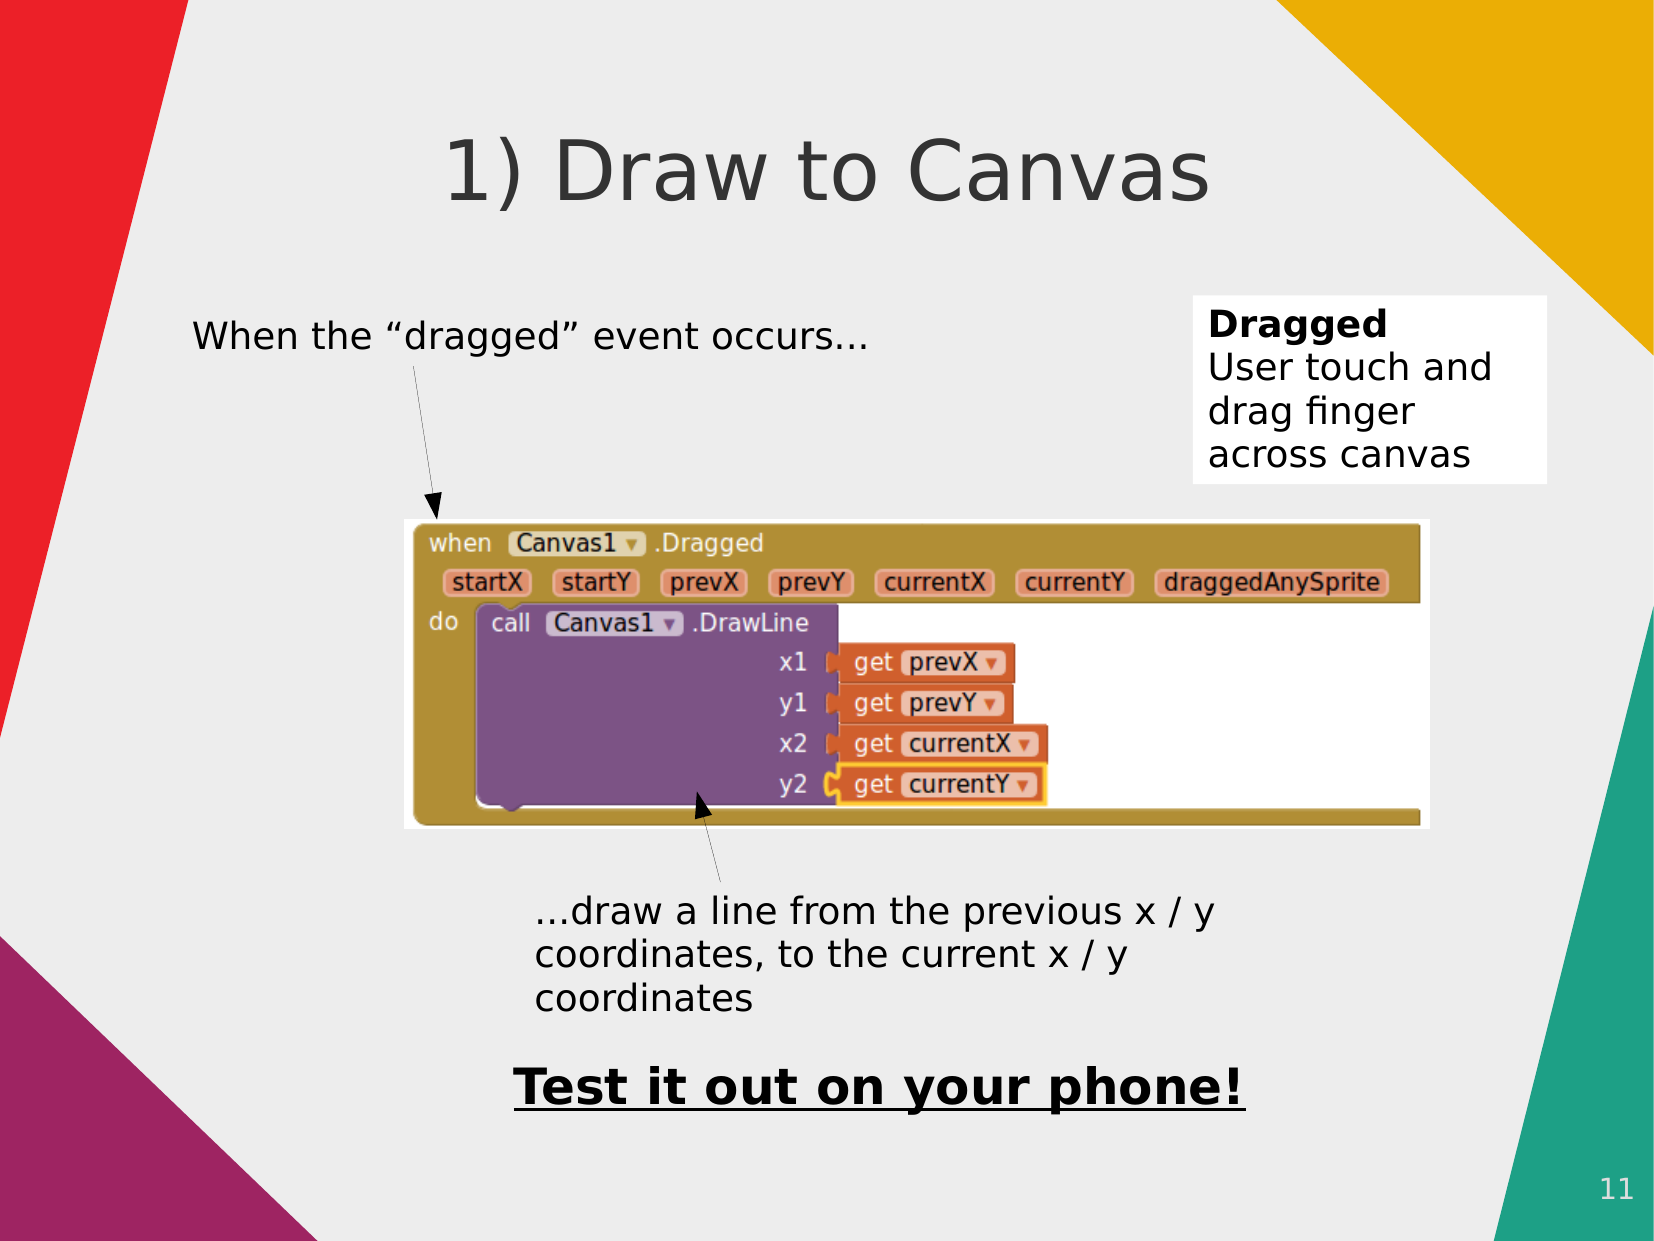

# 1) Draw to Canvas
Dragged
User touch and drag finger across canvas
When the “dragged” event occurs...
...draw a line from the previous x / y coordinates, to the current x / y coordinates
Test it out on your phone!
11